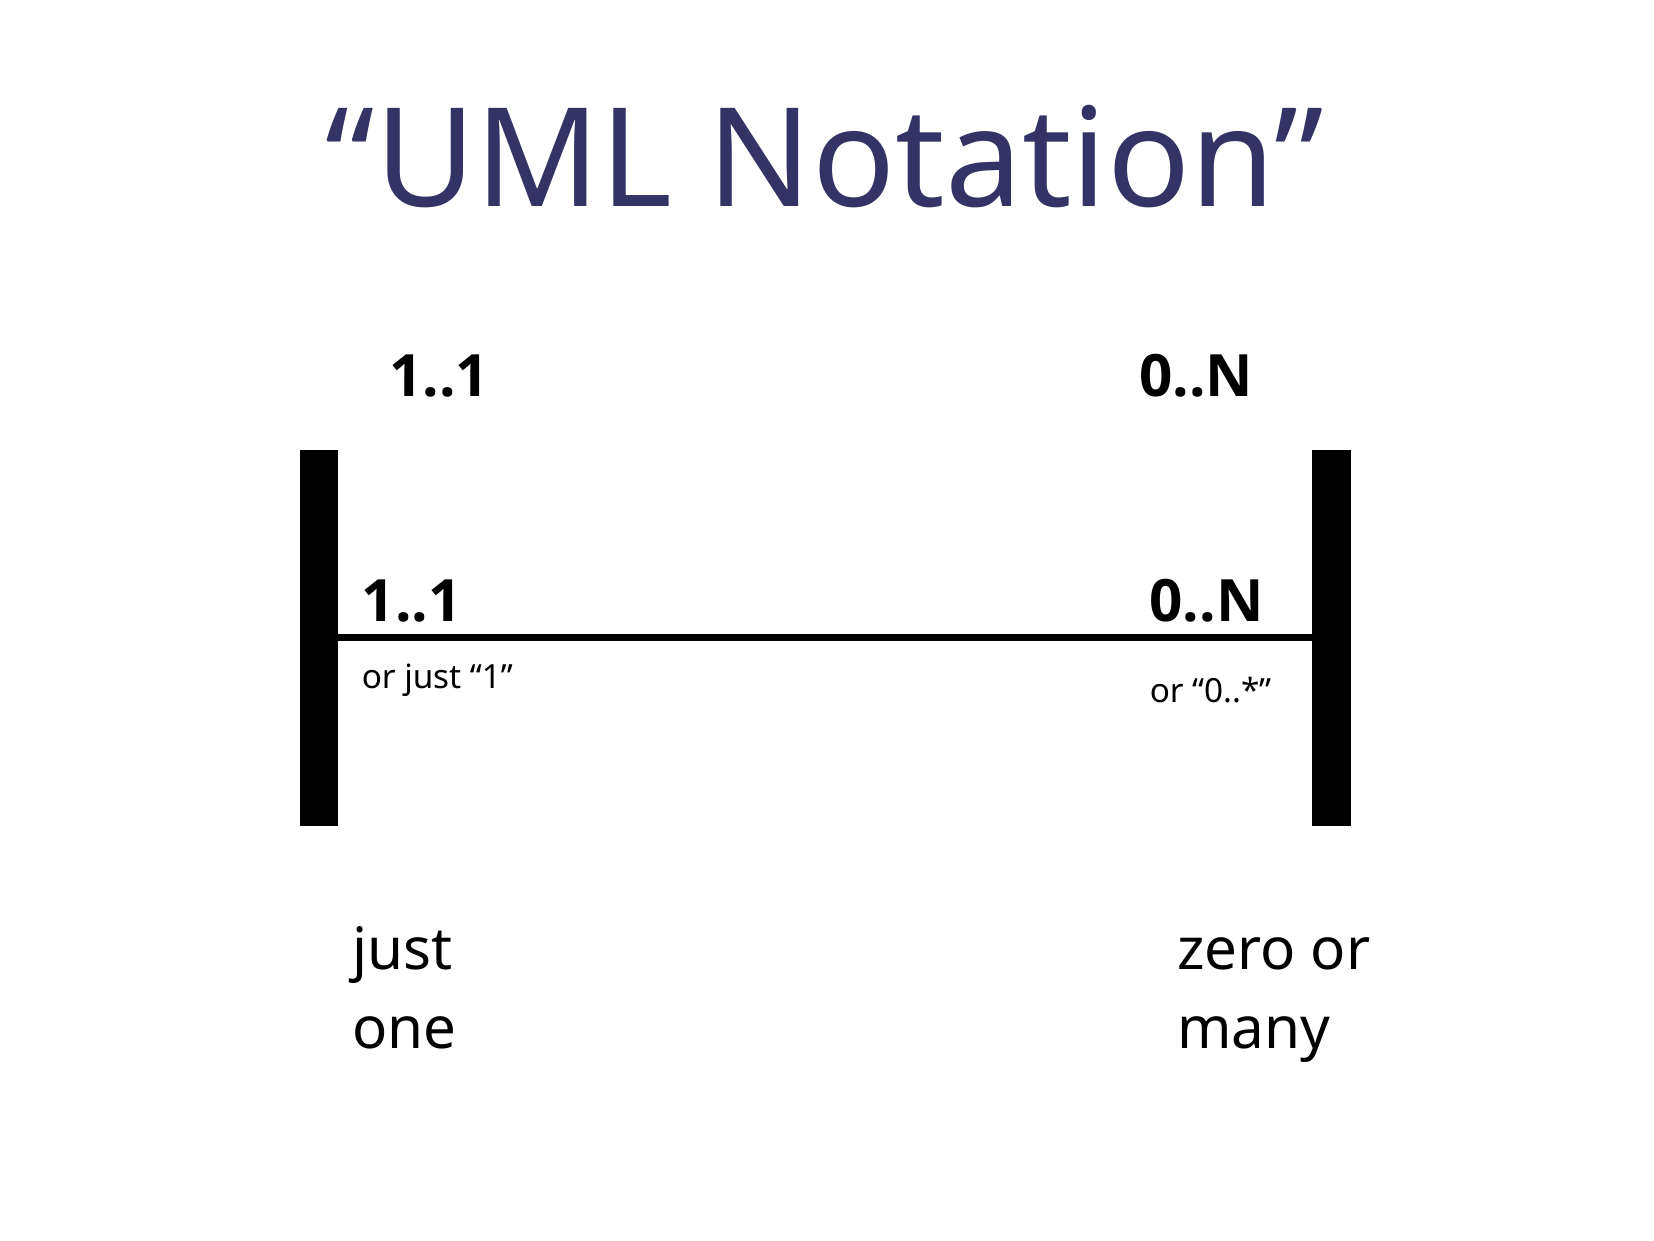

# “UML Notation”
1..1
0..N
1..1
or just “1”
0..N
or “0..*”
just
one
zero or
many